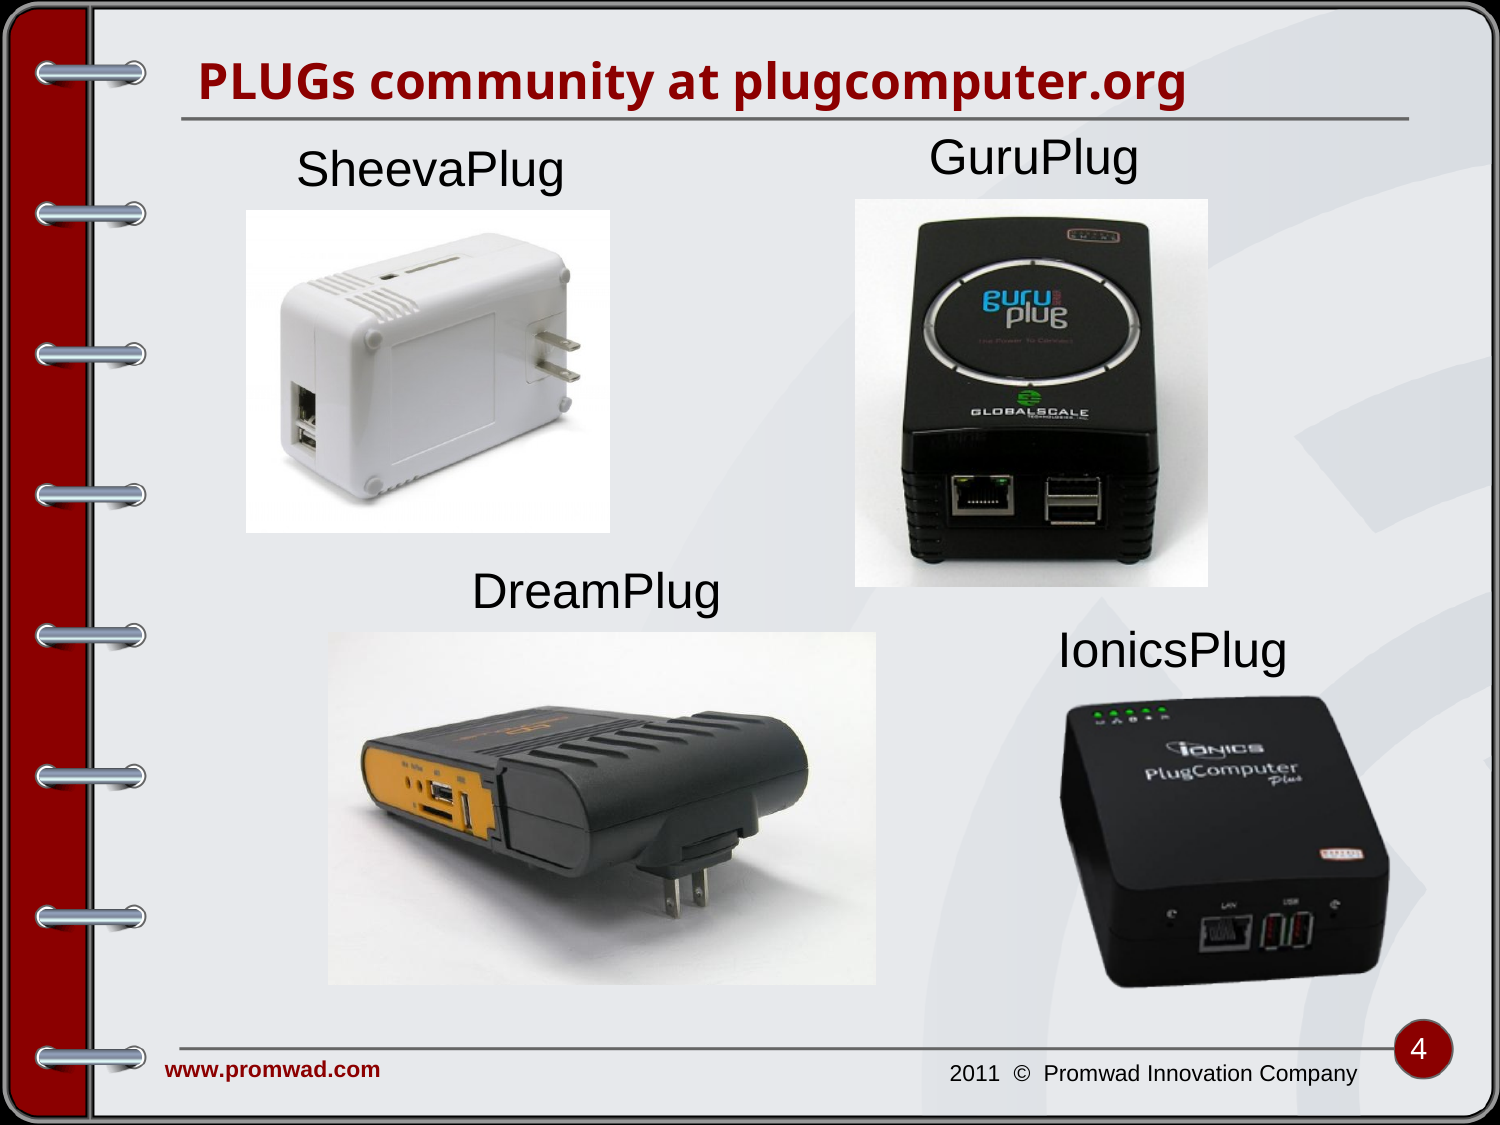

PLUGs community at plugcomputer.org
GuruPlug
SheevaPlug
DreamPlug
IonicsPlug
www.promwad.com
2011 © Promwad Innovation Company